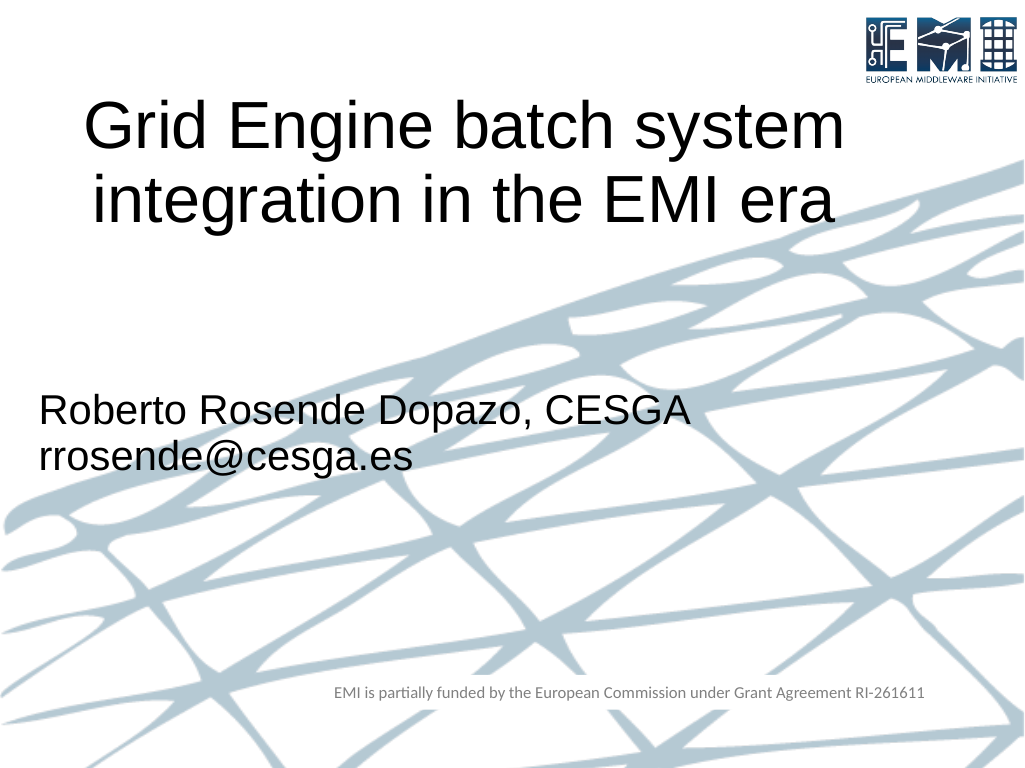

#
Grid Engine batch system integration in the EMI era
 Roberto Rosende Dopazo, CESGA
 rrosende@cesga.es